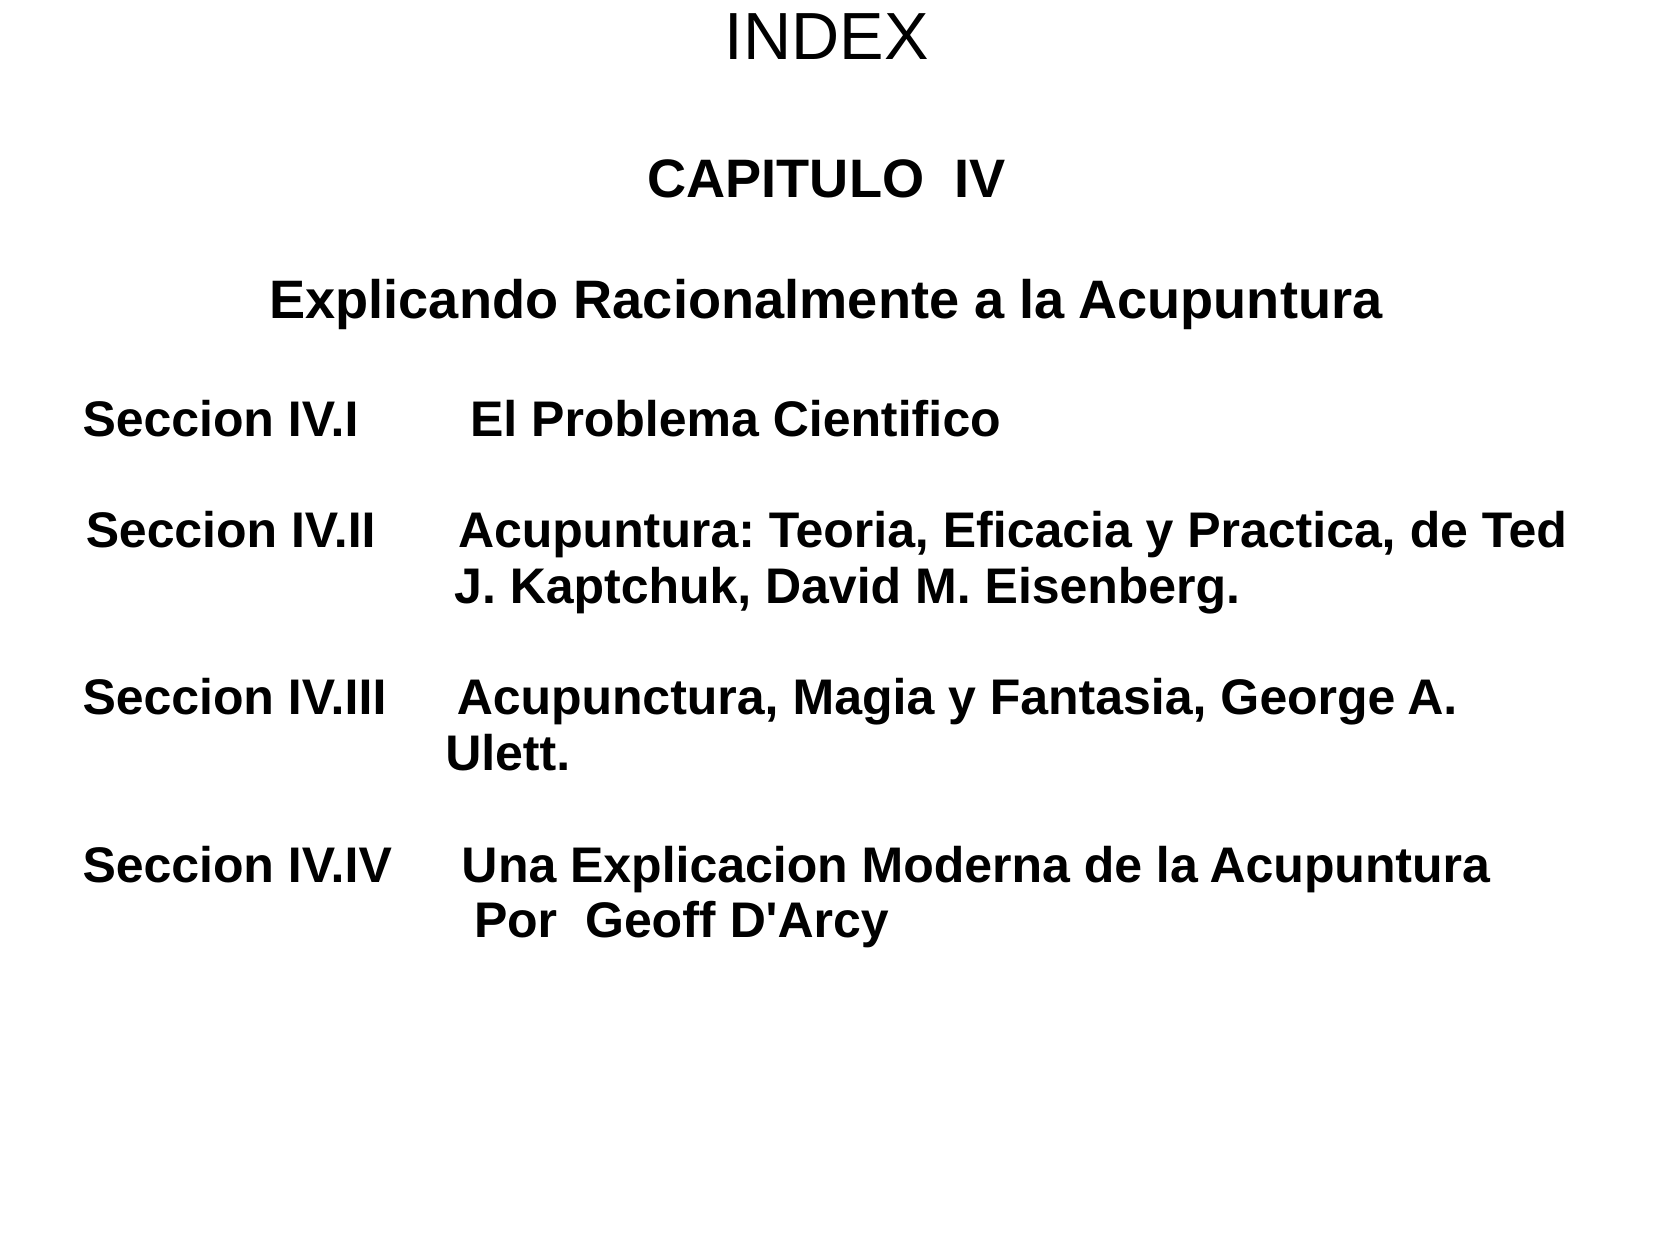

INDEX
CAPITULO IV
Explicando Racionalmente a la Acupuntura
Seccion IV.I El Problema Cientifico
Seccion IV.II Acupuntura: Teoria, Eficacia y Practica, de Ted J. Kaptchuk, David M. Eisenberg.
Seccion IV.III Acupunctura, Magia y Fantasia, George A. Ulett.
Seccion IV.IV Una Explicacion Moderna de la Acupuntura
 Por Geoff D'Arcy
#